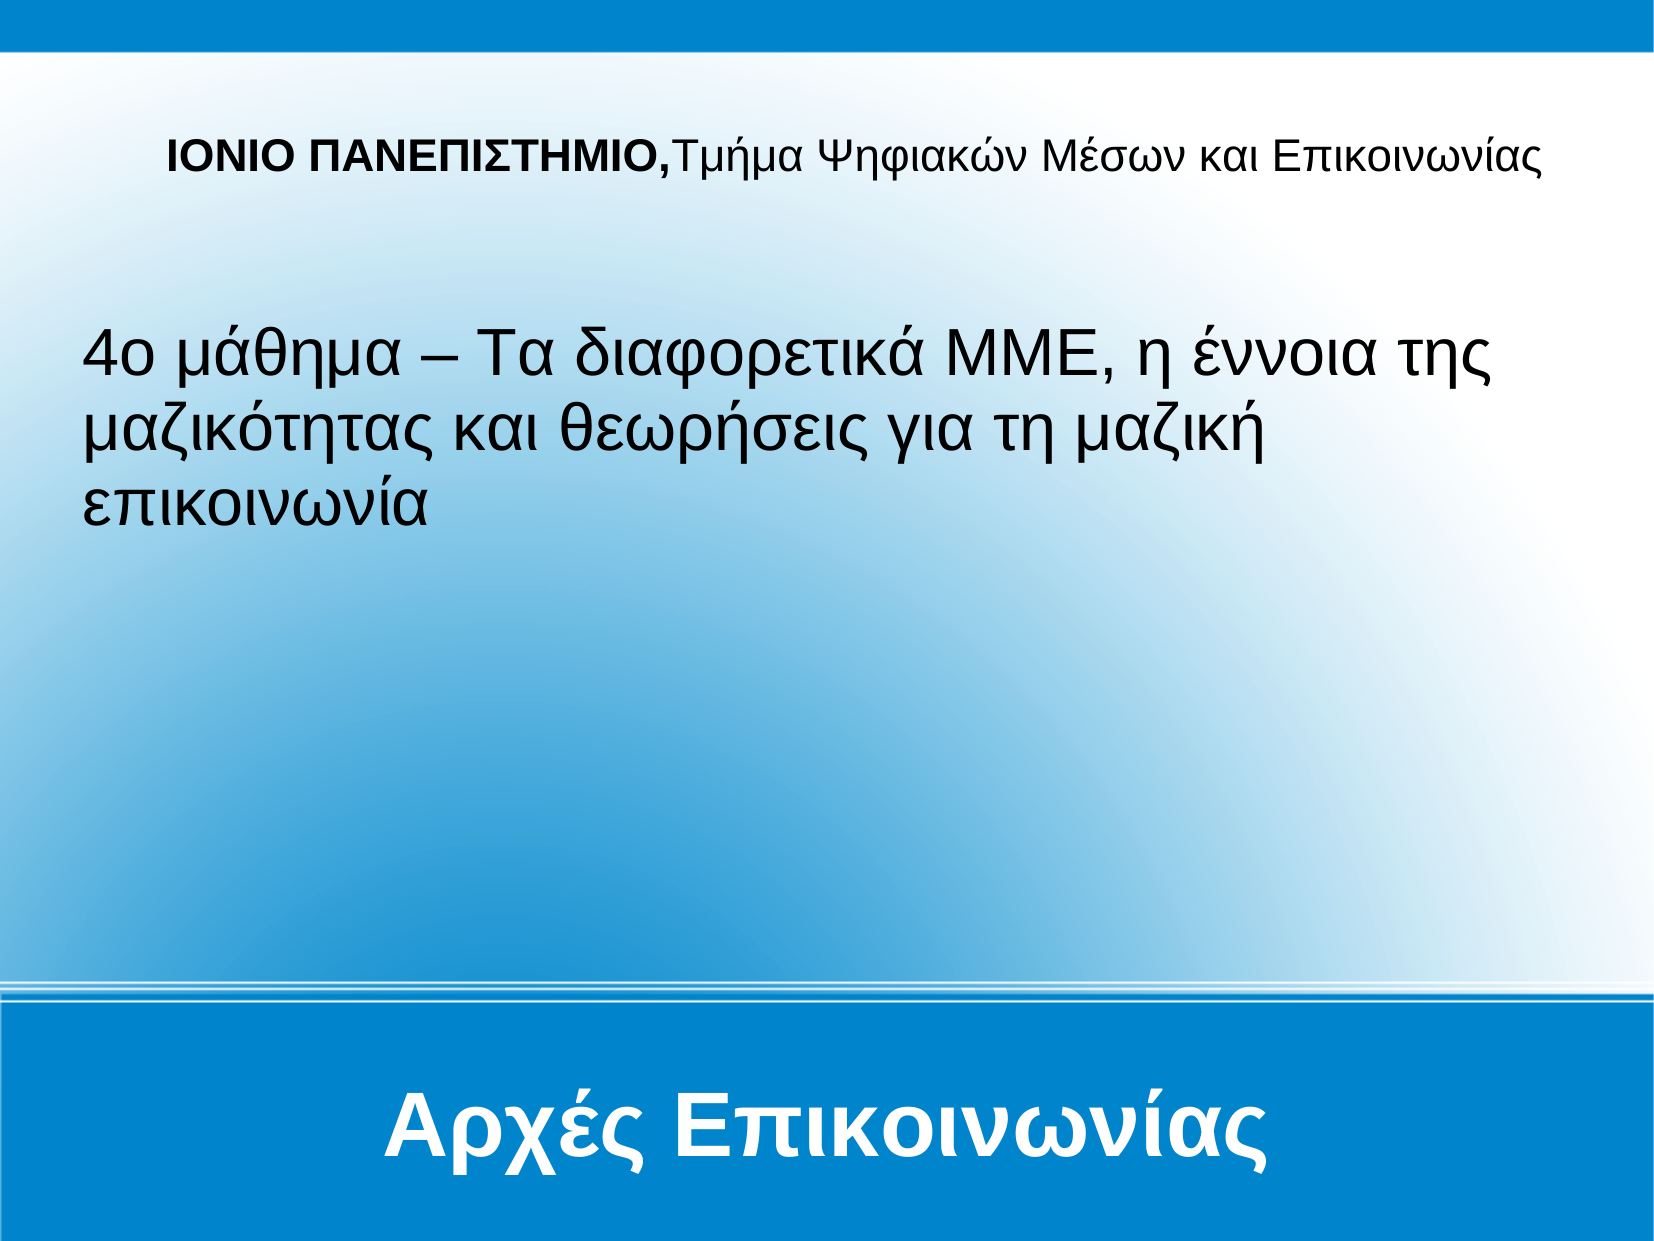

ΙΟΝΙΟ ΠΑΝΕΠΙΣΤΗΜΙΟ,Τμήμα Ψηφιακών Μέσων και Επικοινωνίας
4ο μάθημα – Τα διαφορετικά ΜΜΕ, η έννοια της μαζικότητας και θεωρήσεις για τη μαζική επικοινωνία
# Αρχές Επικοινωνίας